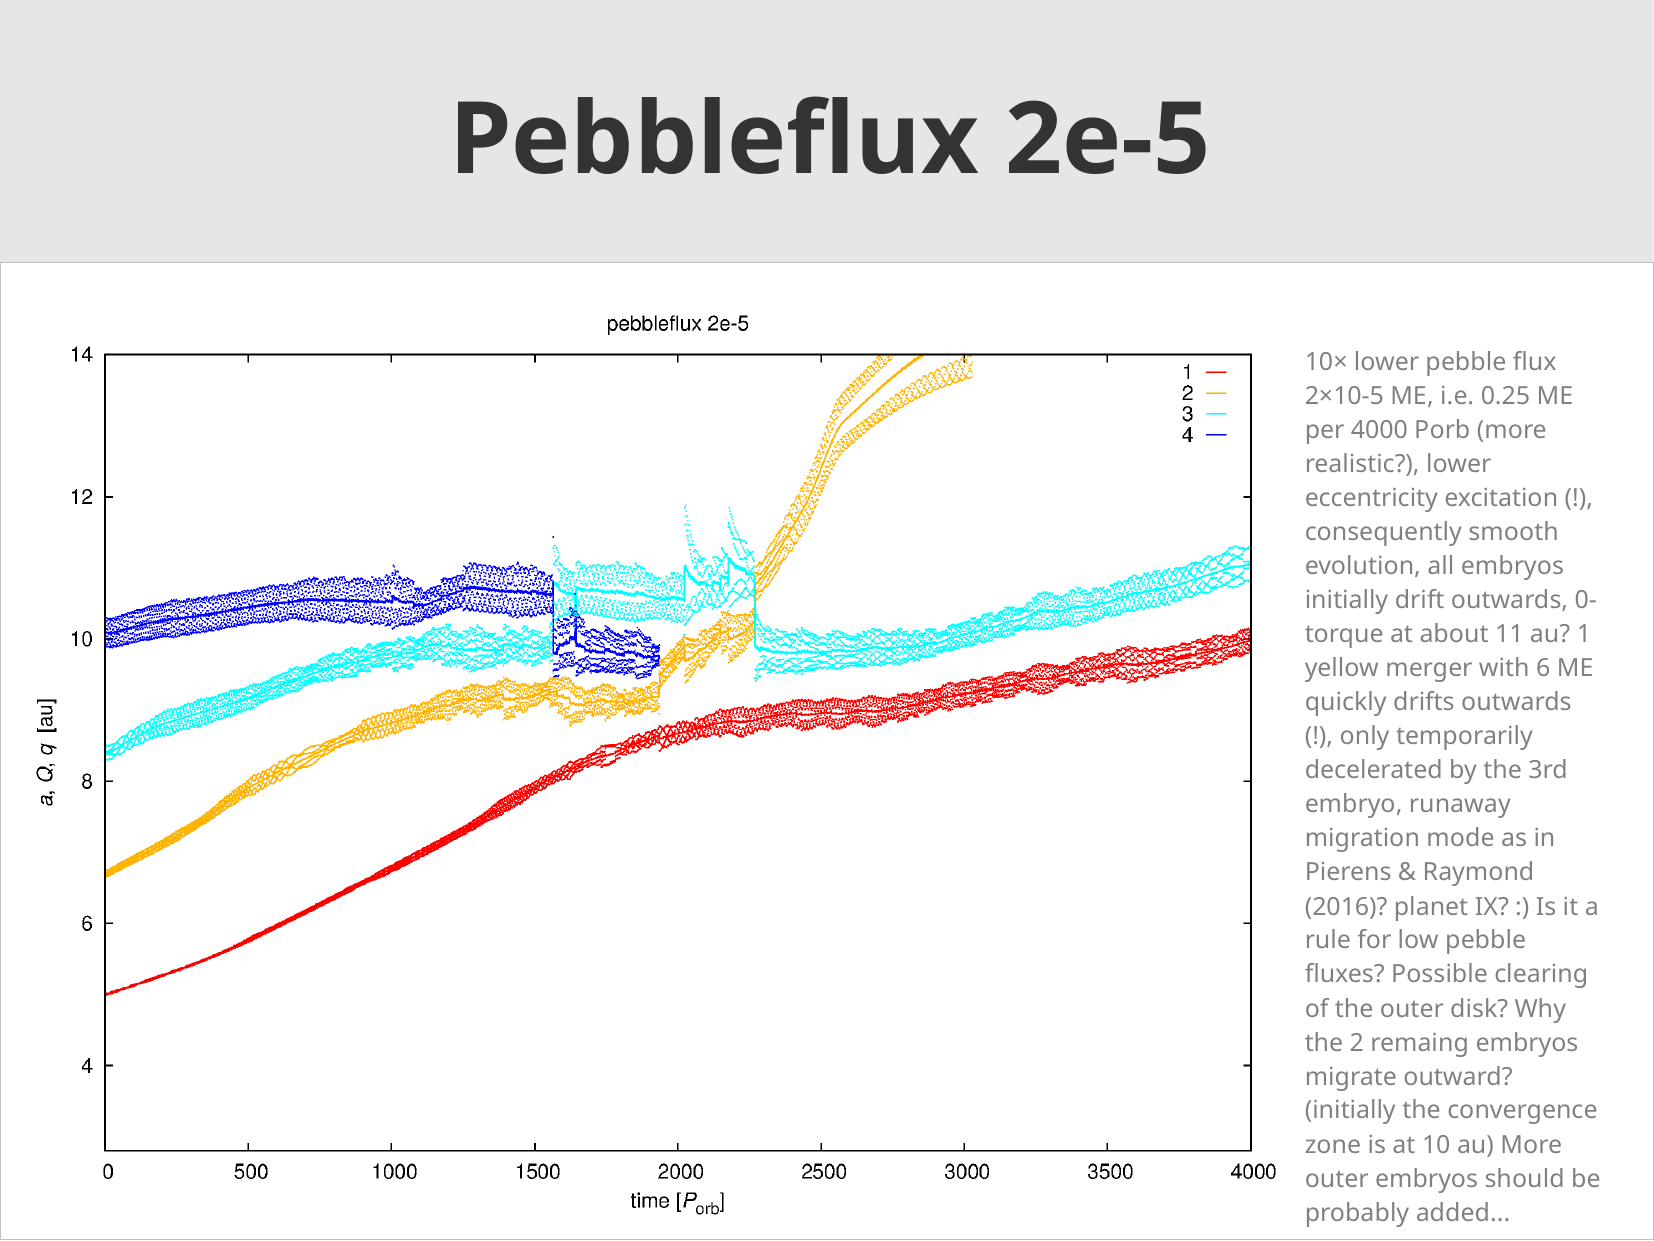

# Pebbleflux 2e-5
10× lower pebble flux 2×10-5 ME, i.e. 0.25 ME per 4000 Porb (more realistic?), lower eccentricity excitation (!), consequently smooth evolution, all embryos initially drift outwards, 0-torque at about 11 au? 1 yellow merger with 6 ME quickly drifts outwards (!), only temporarily decelerated by the 3rd embryo, runaway migration mode as in Pierens & Raymond (2016)? planet IX? :) Is it a rule for low pebble fluxes? Possible clearing of the outer disk? Why the 2 remaing embryos migrate outward? (initially the convergence zone is at 10 au) More outer embryos should be probably added...